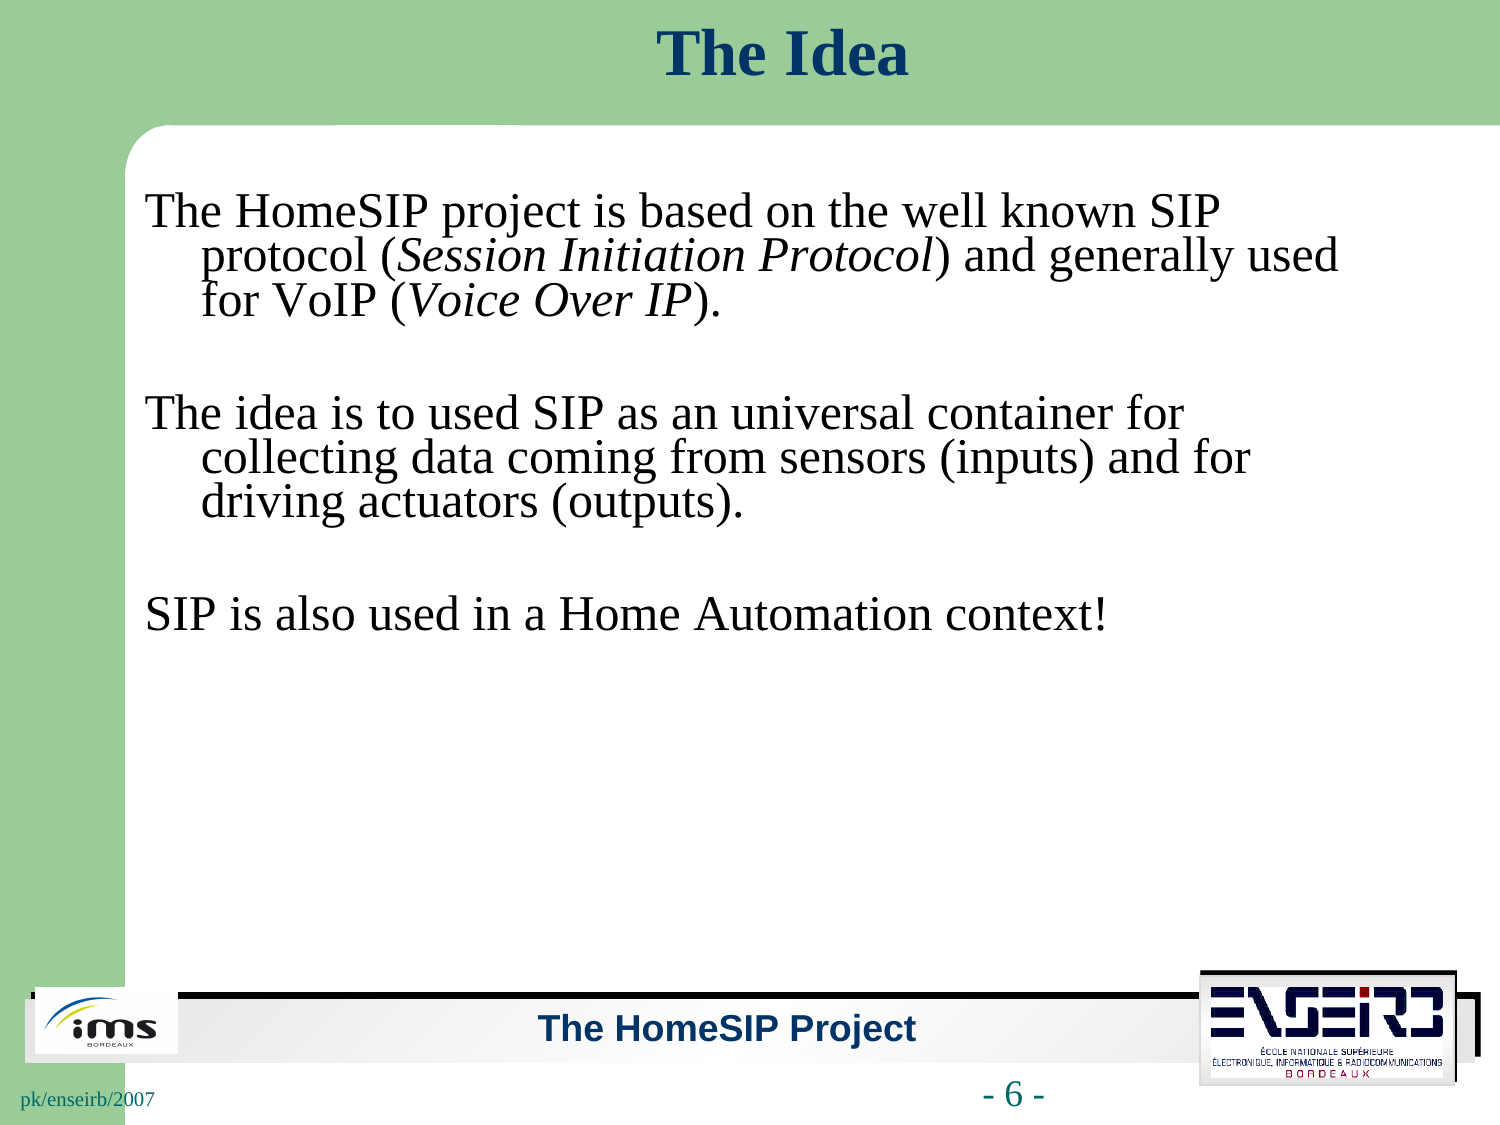

The Idea
# The HomeSIP project is based on the well known SIP protocol (Session Initiation Protocol) and generally used for VoIP (Voice Over IP).
The idea is to used SIP as an universal container for collecting data coming from sensors (inputs) and for driving actuators (outputs).
SIP is also used in a Home Automation context!